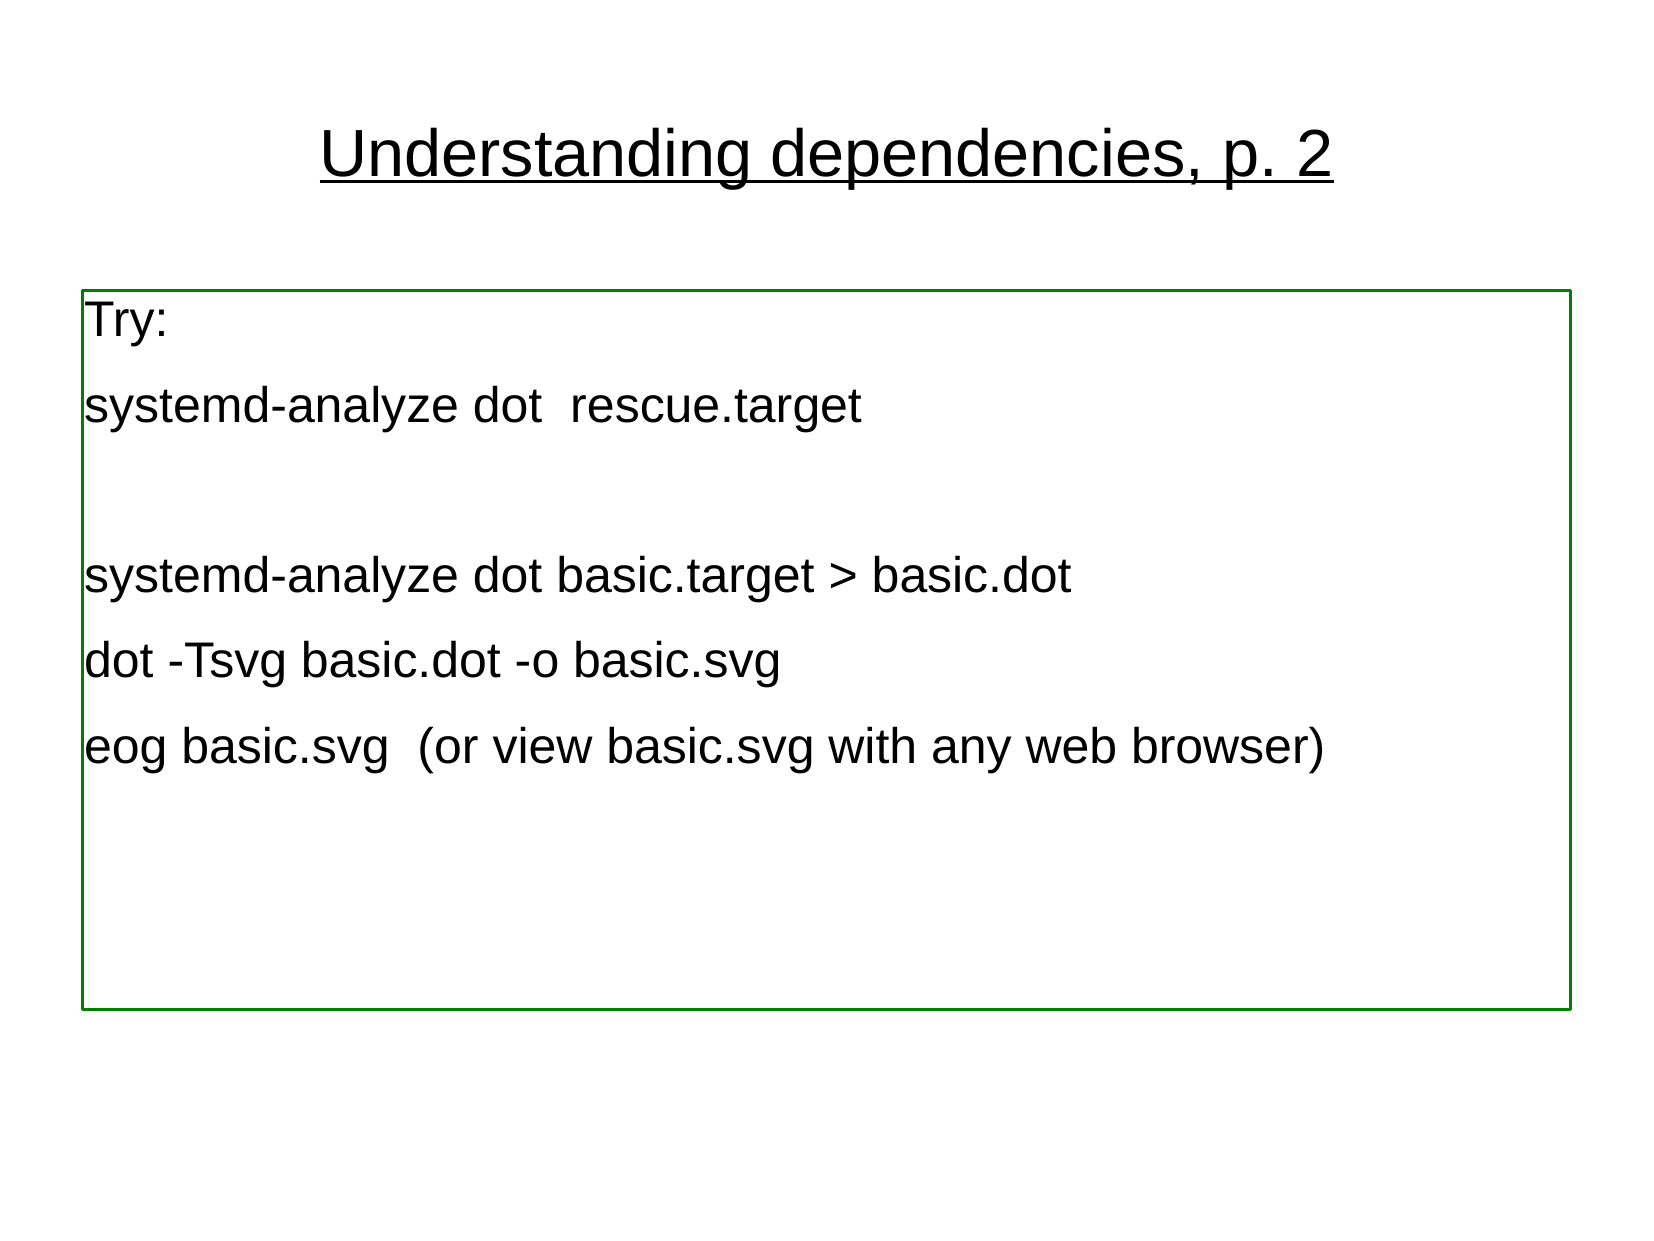

Understanding dependencies, p. 2
# Try:
systemd-analyze dot rescue.target
systemd-analyze dot basic.target > basic.dot
dot -Tsvg basic.dot -o basic.svg
eog basic.svg (or view basic.svg with any web browser)